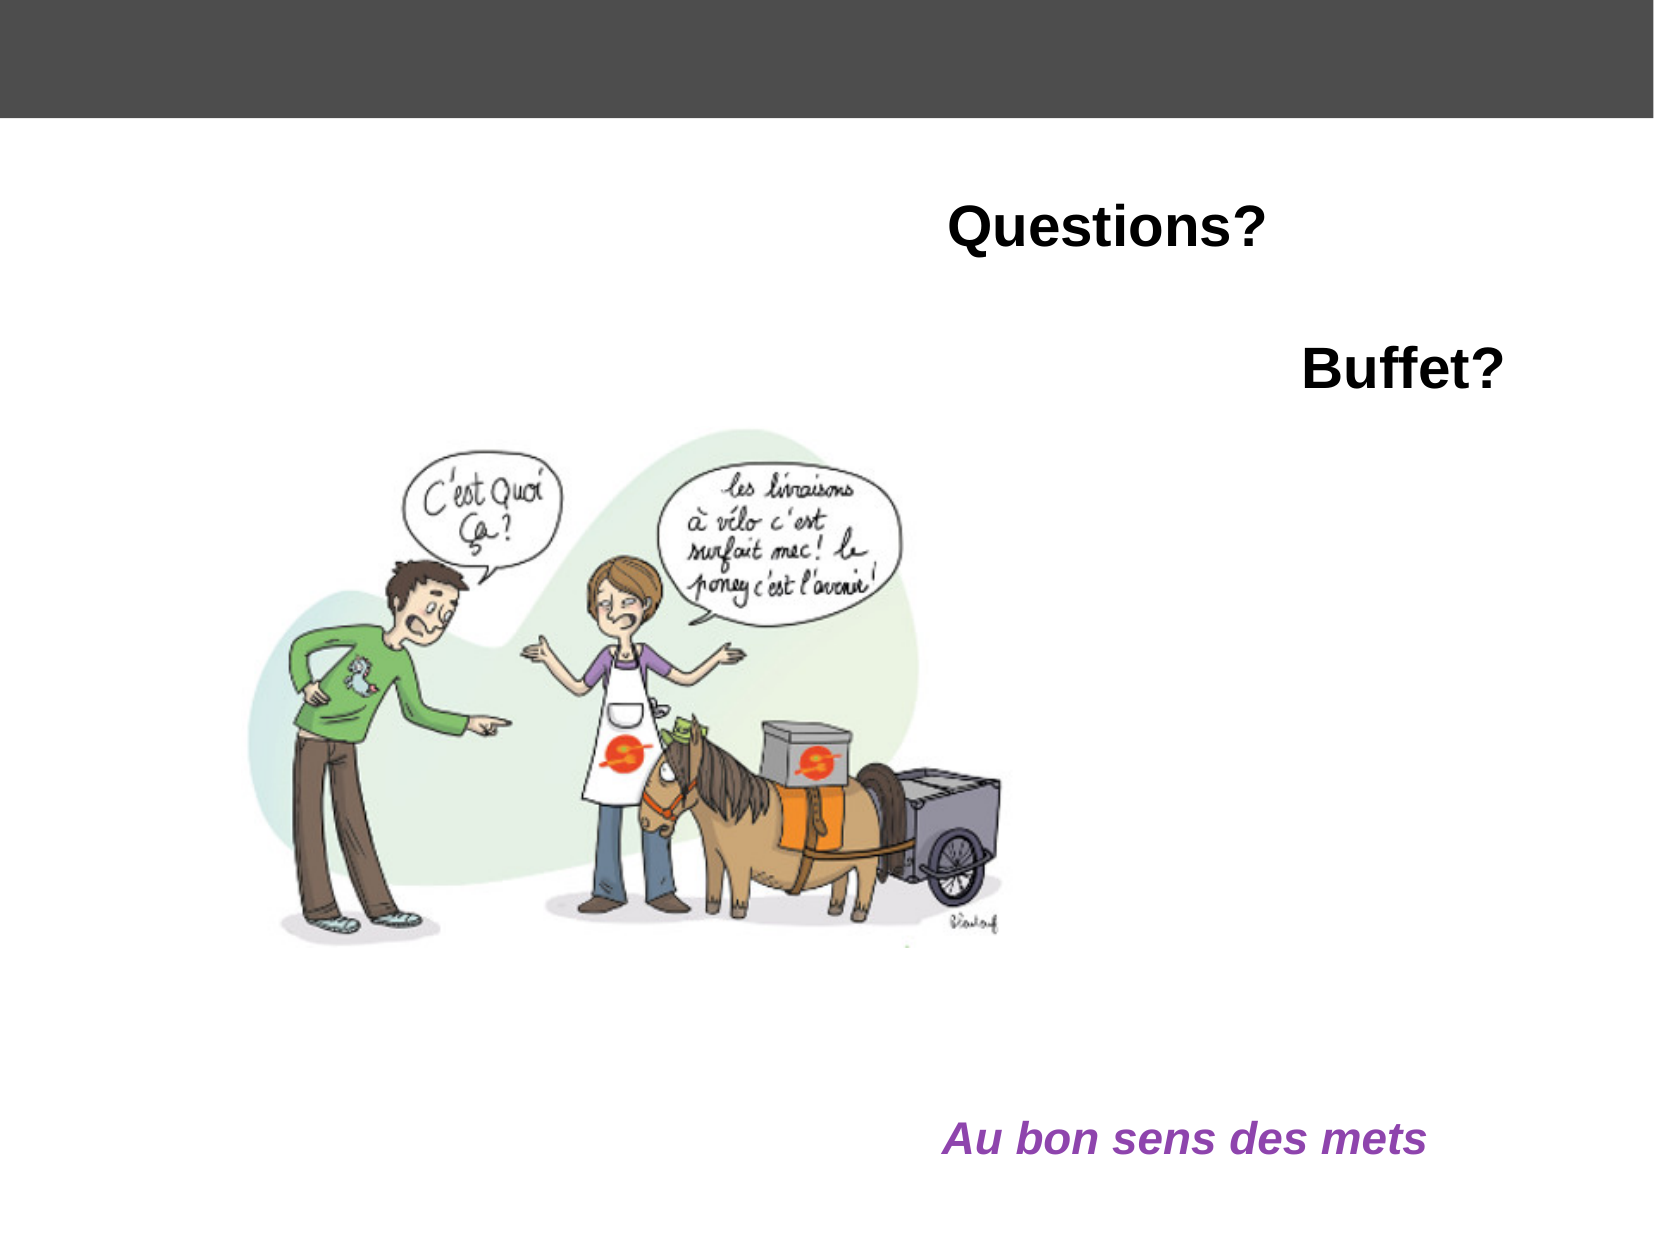

#
Questions?
Buffet?
Au bon sens des mets